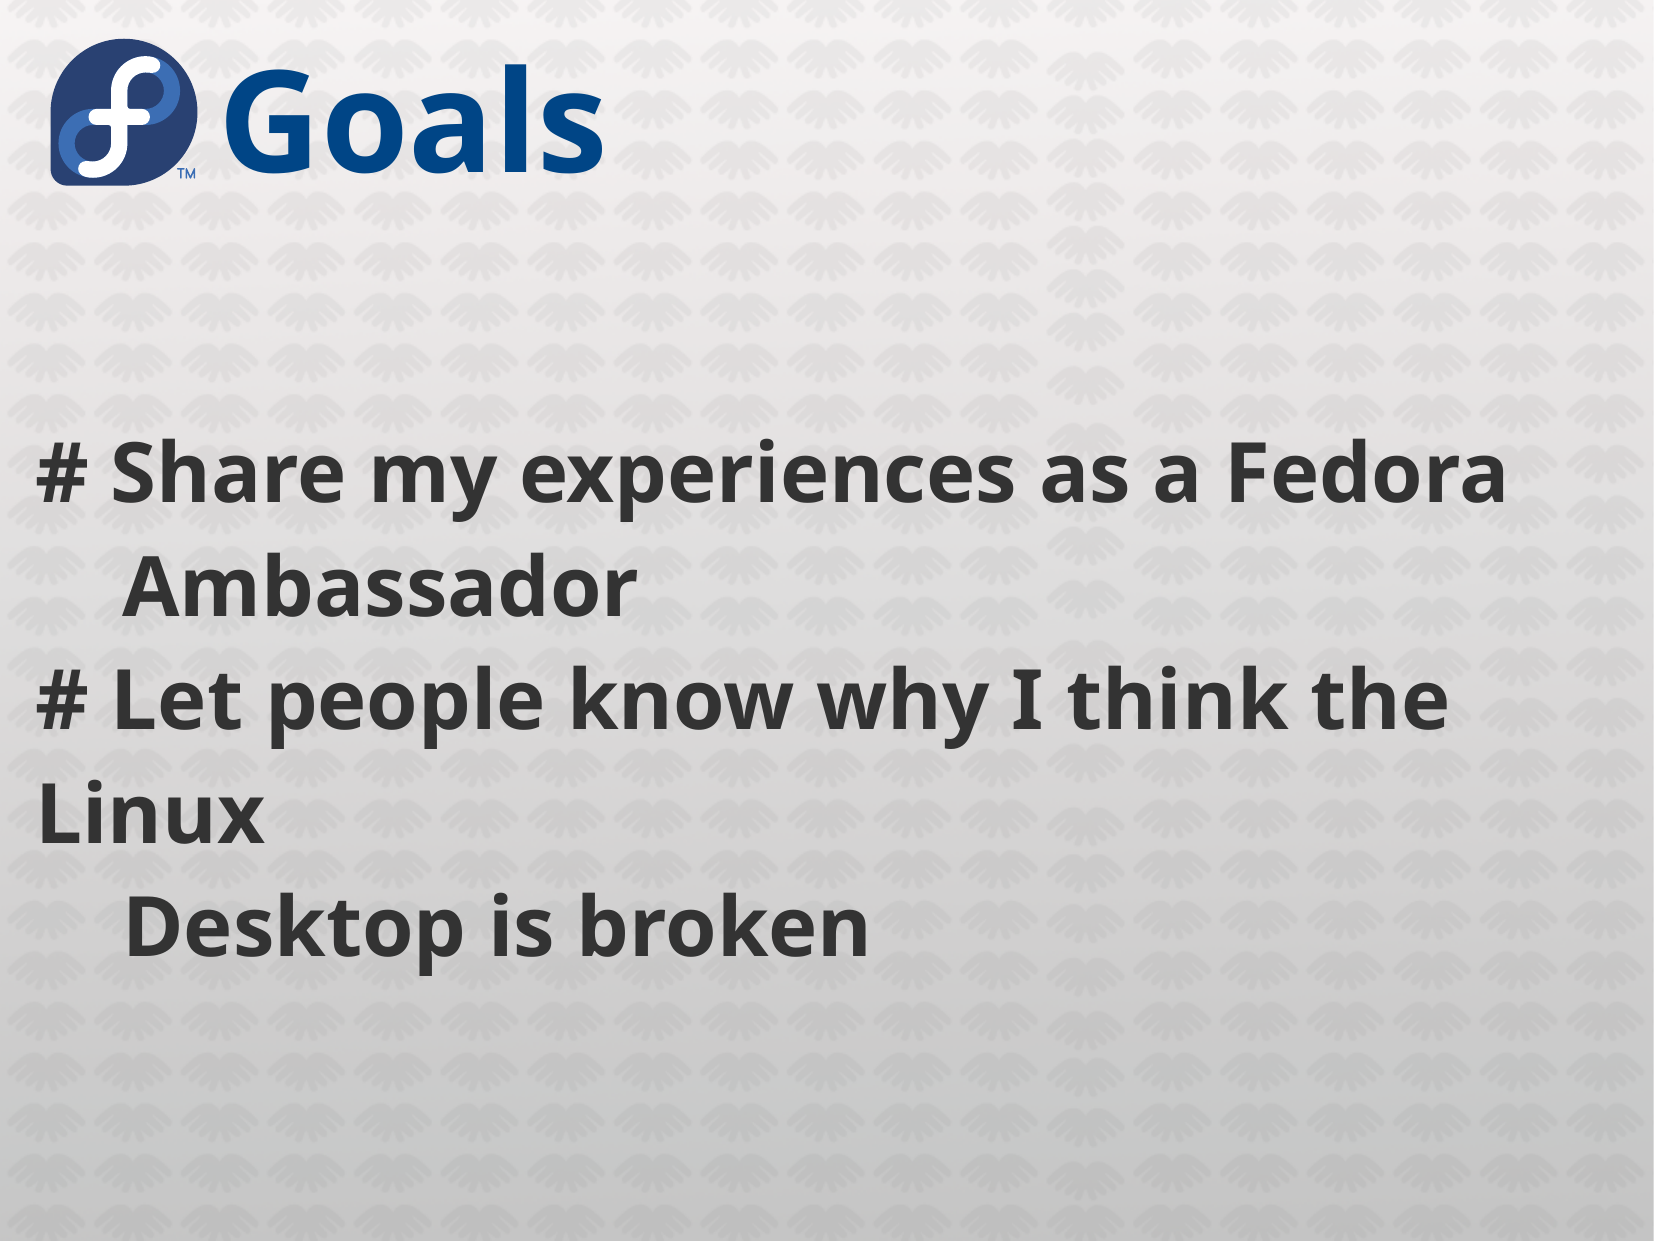

# Goals
# Share my experiences as a Fedora
 Ambassador
# Let people know why I think the Linux
 Desktop is broken